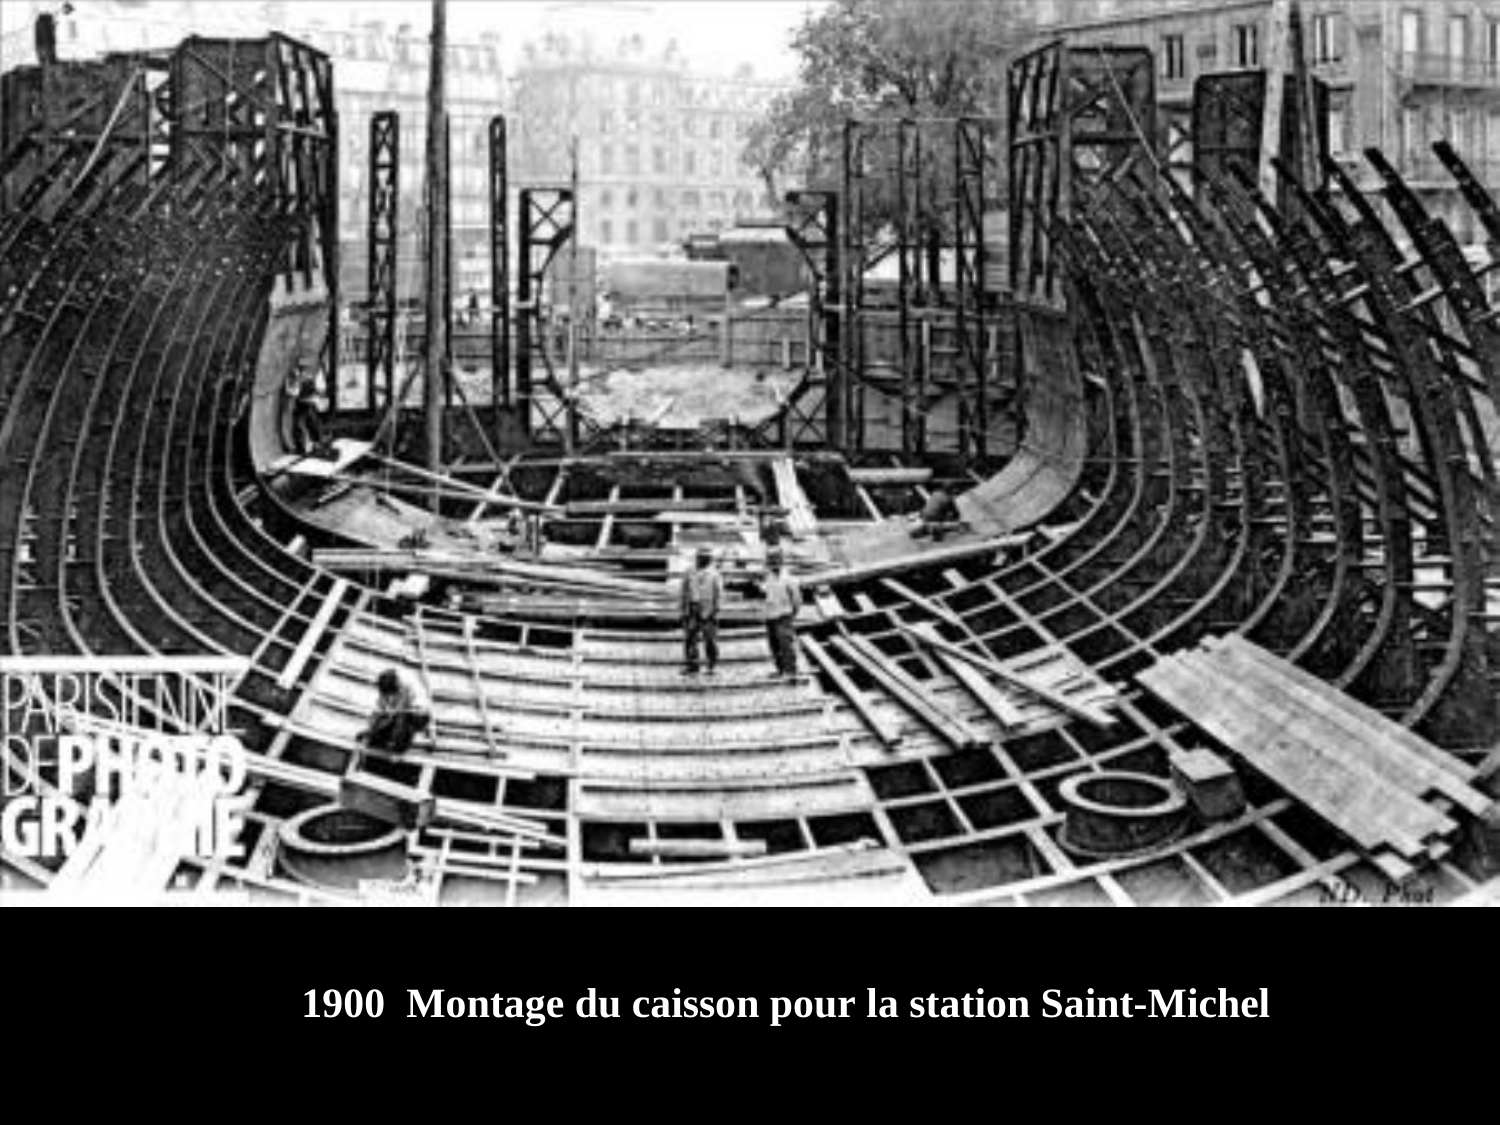

1900 Montage du caisson pour la station Saint-Michel